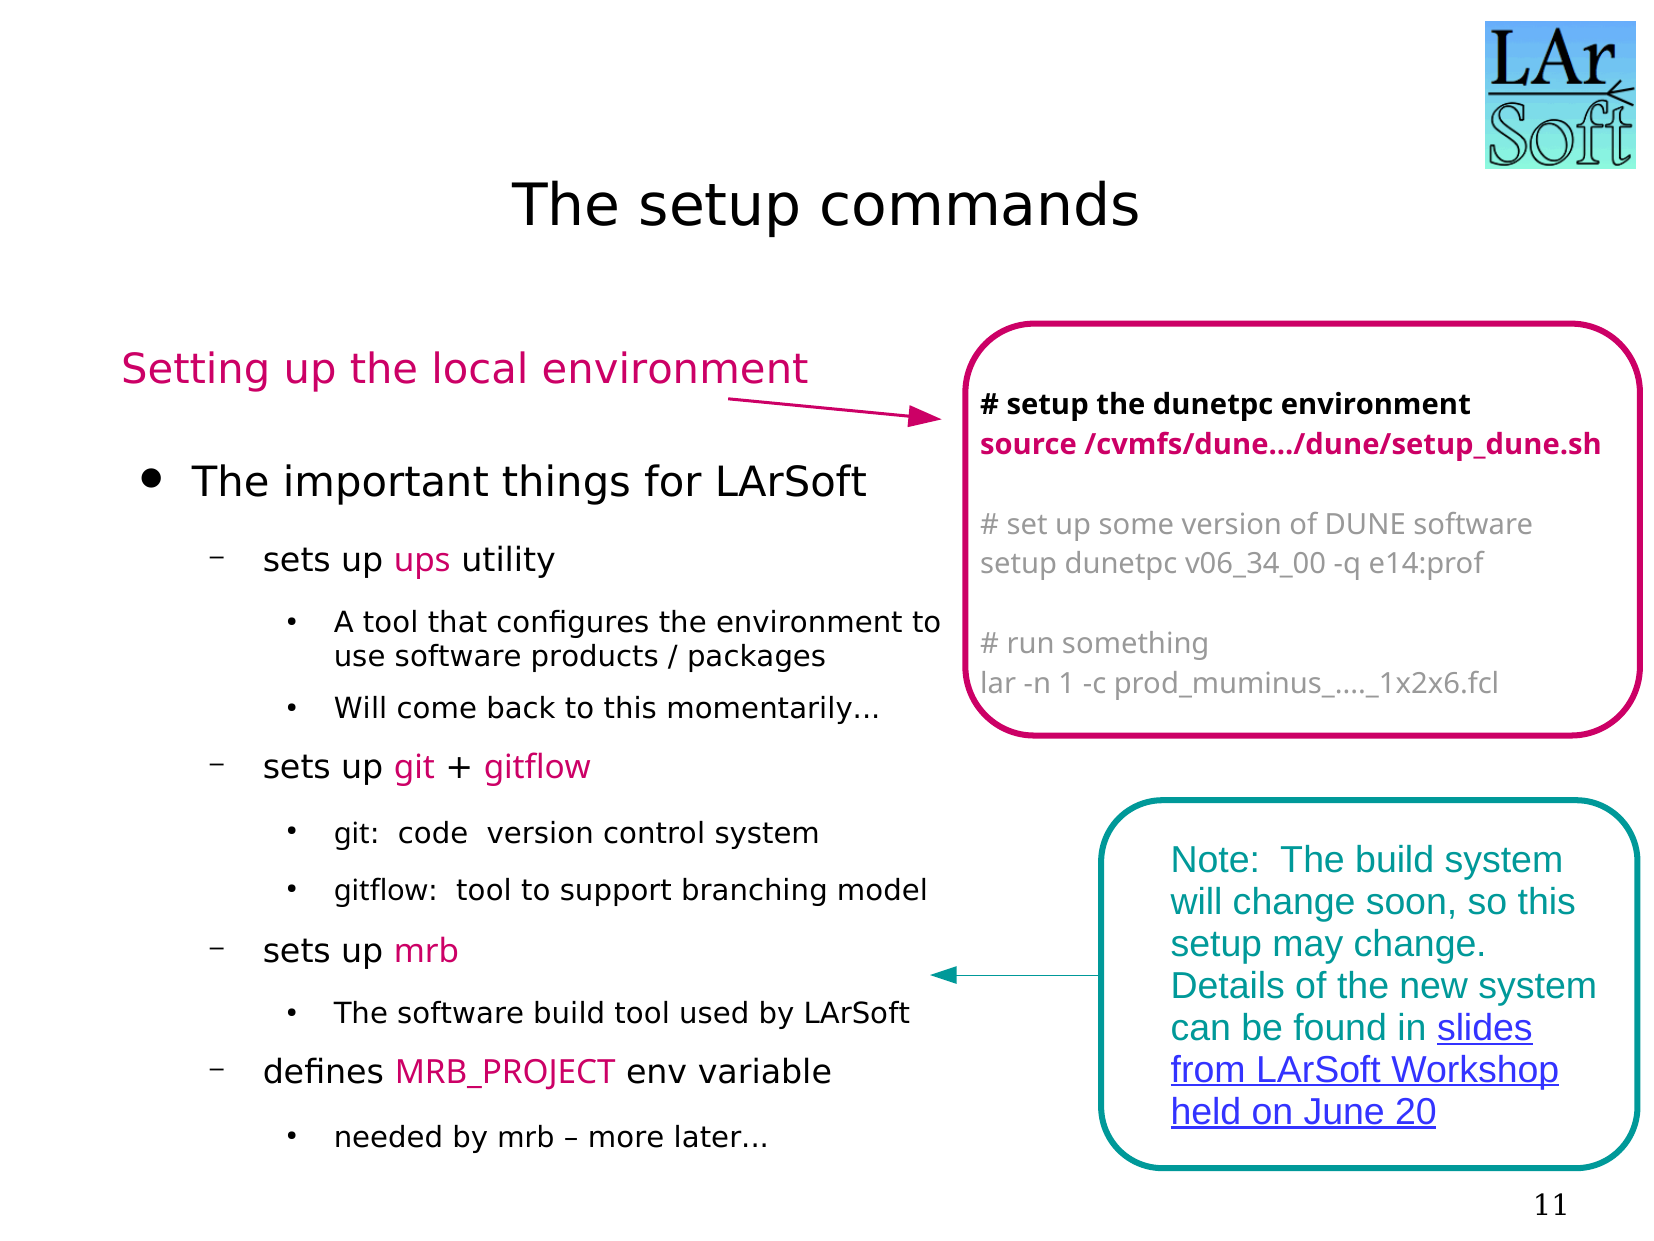

# The setup commands
Setting up the local environment
The important things for LArSoft
sets up ups utility
A tool that configures the environment to use software products / packages
Will come back to this momentarily...
sets up git + gitflow
git: code version control system
gitflow: tool to support branching model
sets up mrb
The software build tool used by LArSoft
defines MRB_PROJECT env variable
needed by mrb – more later...
# setup the dunetpc environment
source /cvmfs/dune.../dune/setup_dune.sh
# set up some version of DUNE software
setup dunetpc v06_34_00 -q e14:prof
# run something
lar -n 1 -c prod_muminus_...._1x2x6.fcl
Note: The build system
will change soon, so this
setup may change.
Details of the new system
can be found in slides
from LArSoft Workshop
held on June 20
11